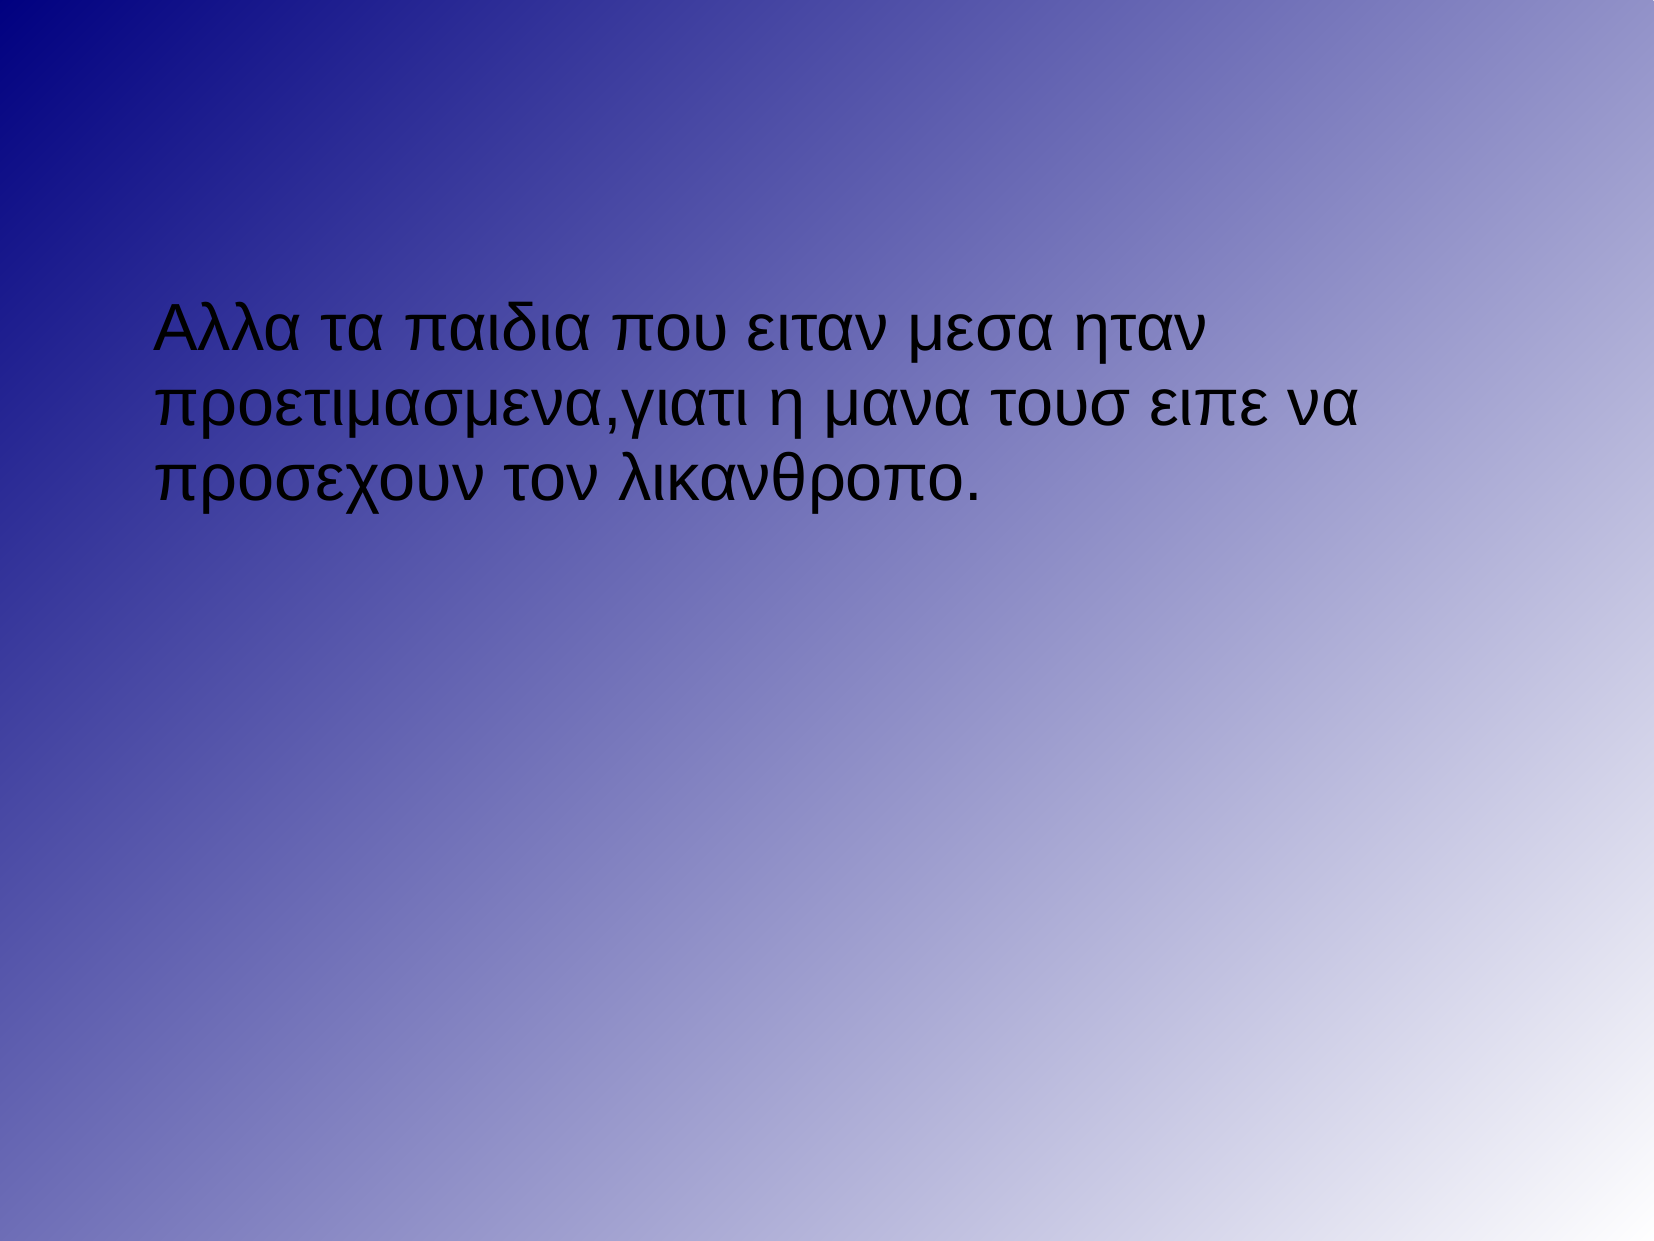

#
Αλλα τα παιδια που ειταν μεσα ηταν προετιμασμενα,γιατι η μανα τουσ ειπε να προσεχουν τον λικανθροπο.